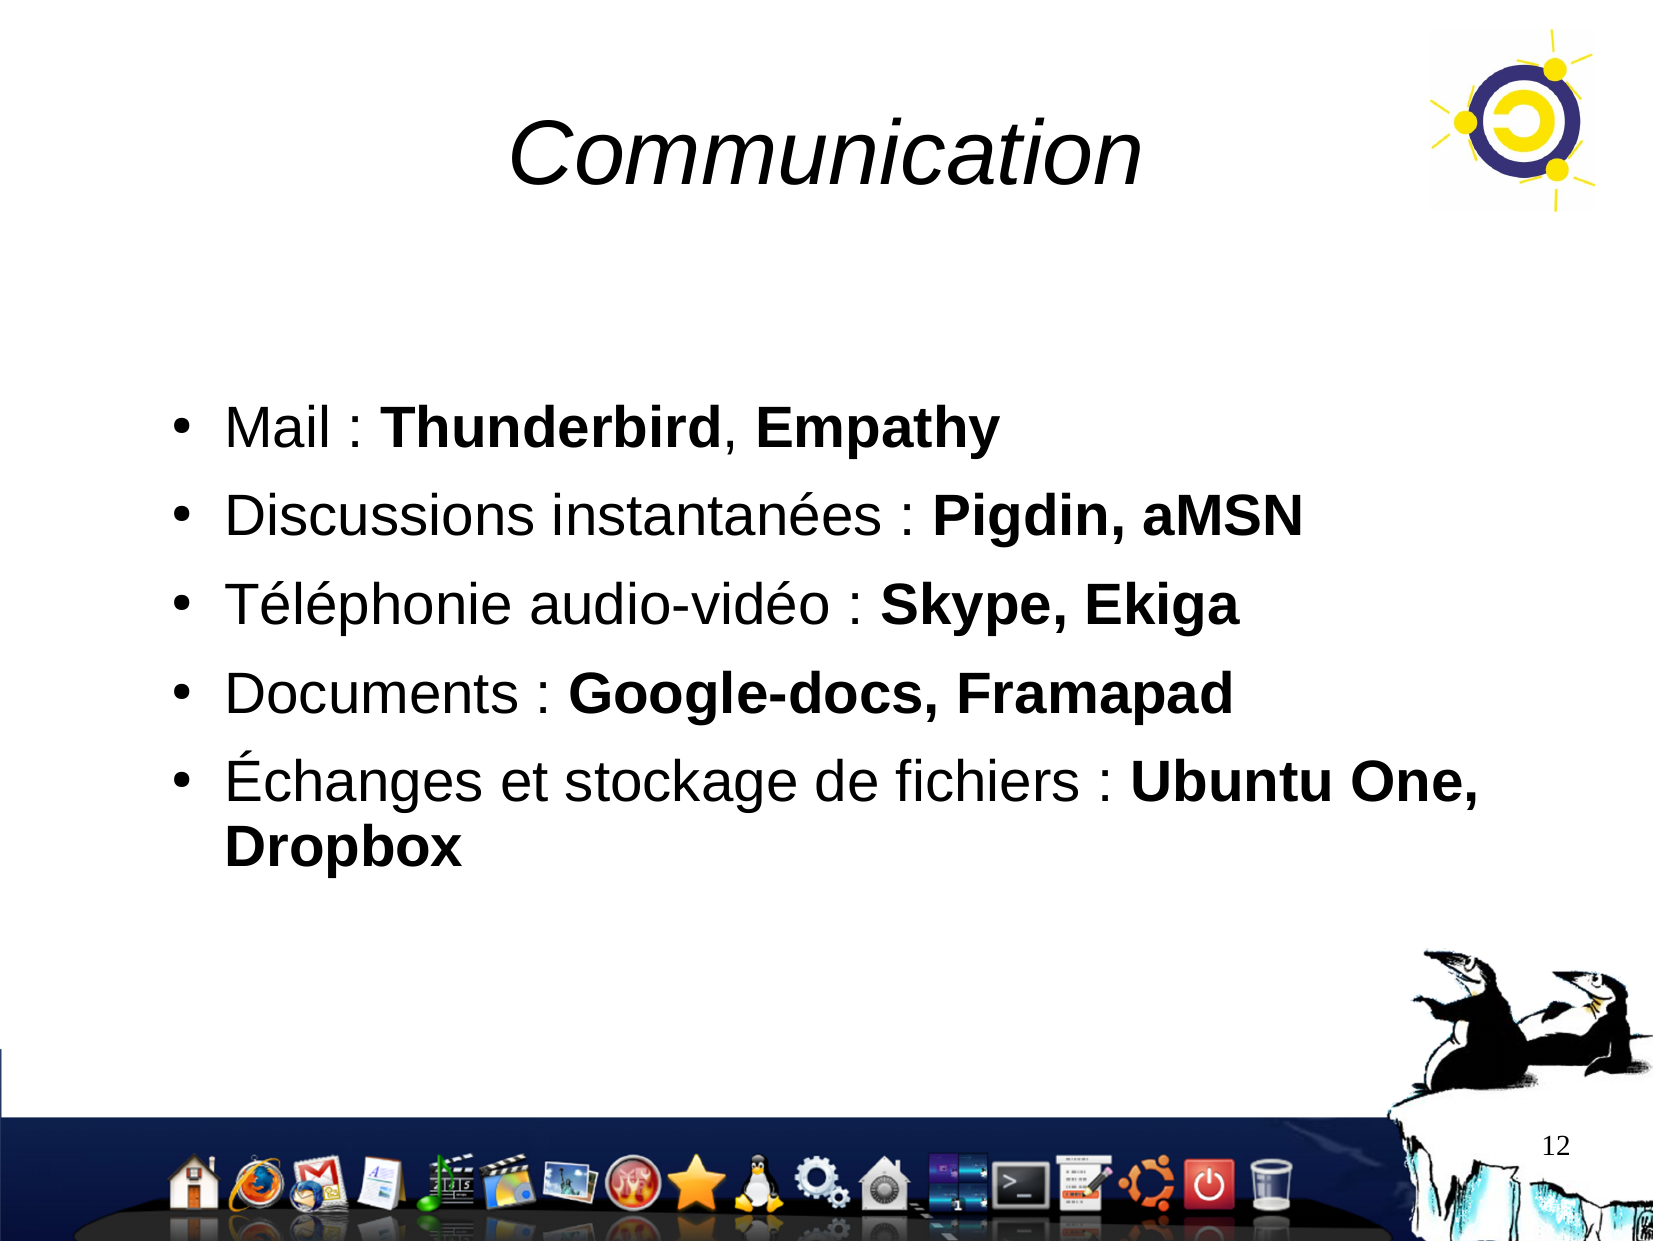

# Communication
Mail : Thunderbird, Empathy
Discussions instantanées : Pigdin, aMSN
Téléphonie audio-vidéo : Skype, Ekiga
Documents : Google-docs, Framapad
Échanges et stockage de fichiers : Ubuntu One, Dropbox
12